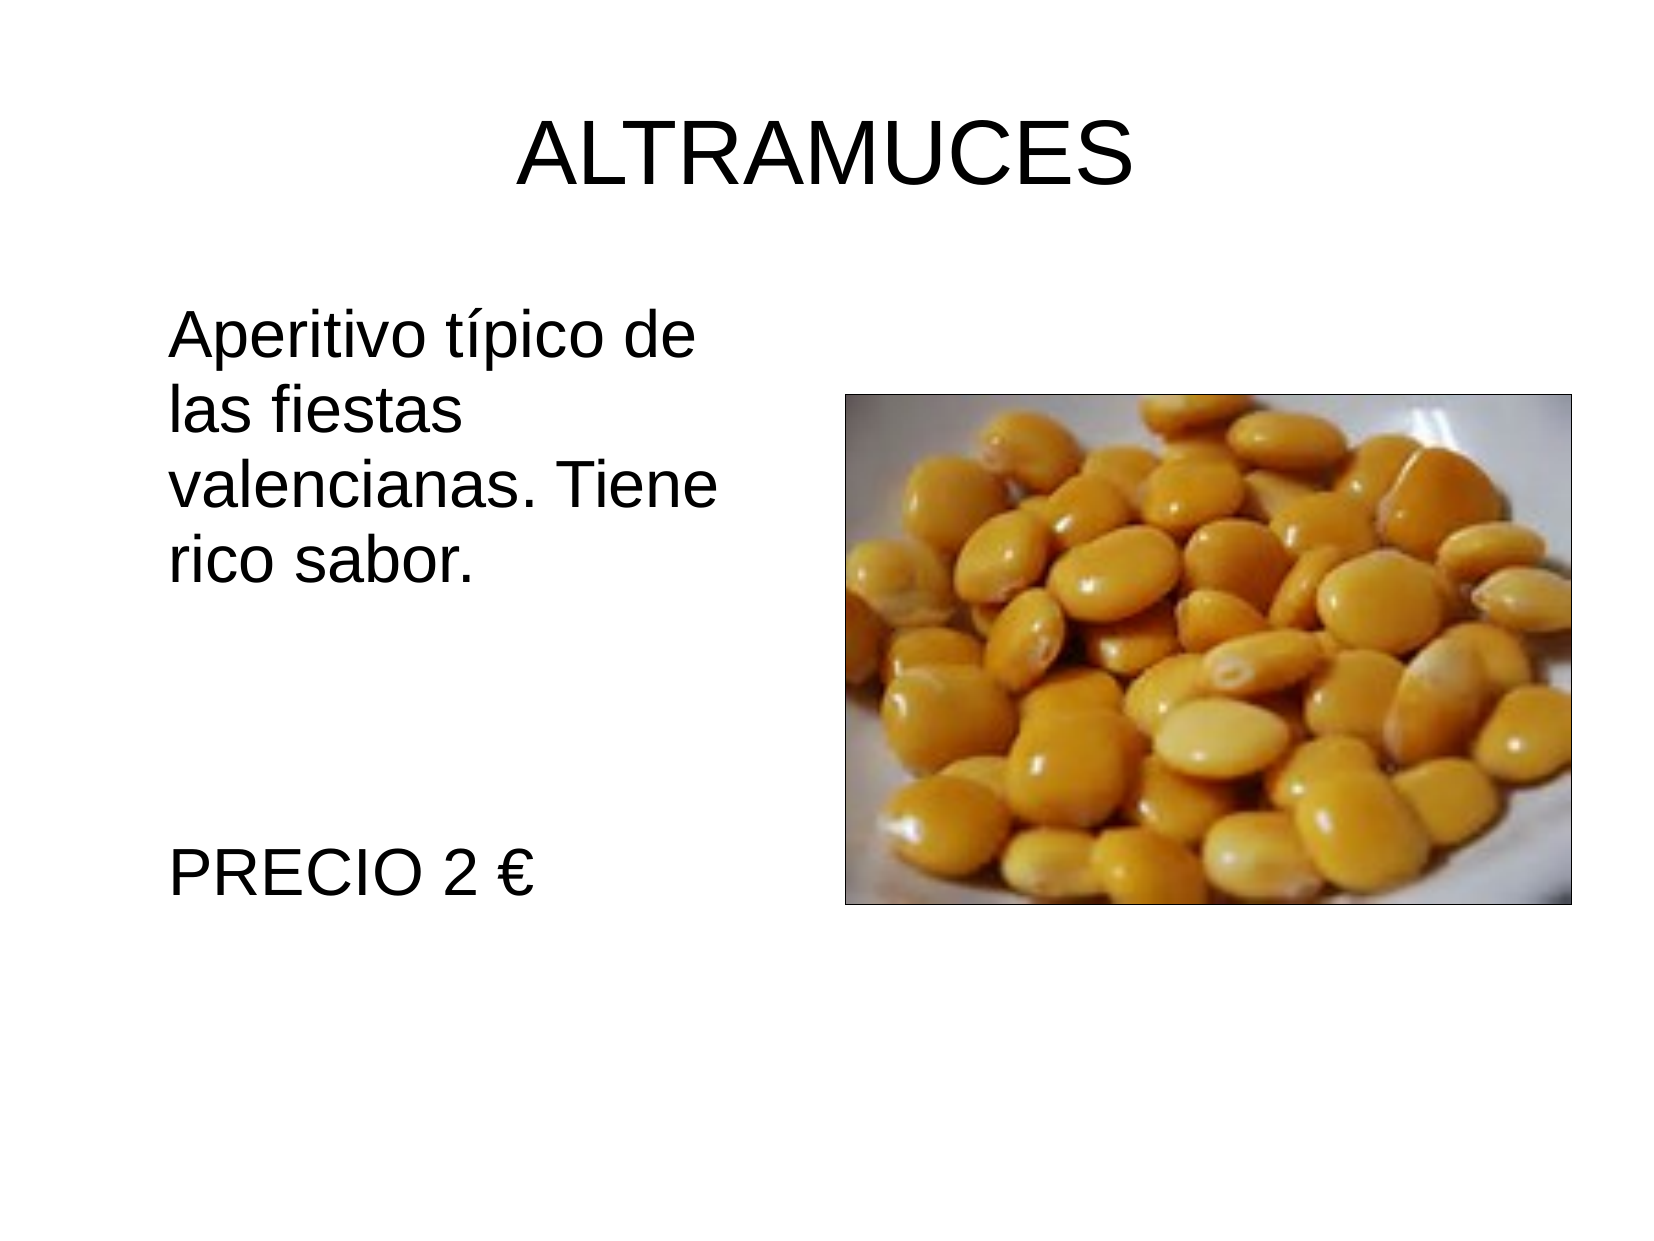

# ALTRAMUCES
Aperitivo típico de las fiestas valencianas. Tiene rico sabor.
PRECIO 2 €